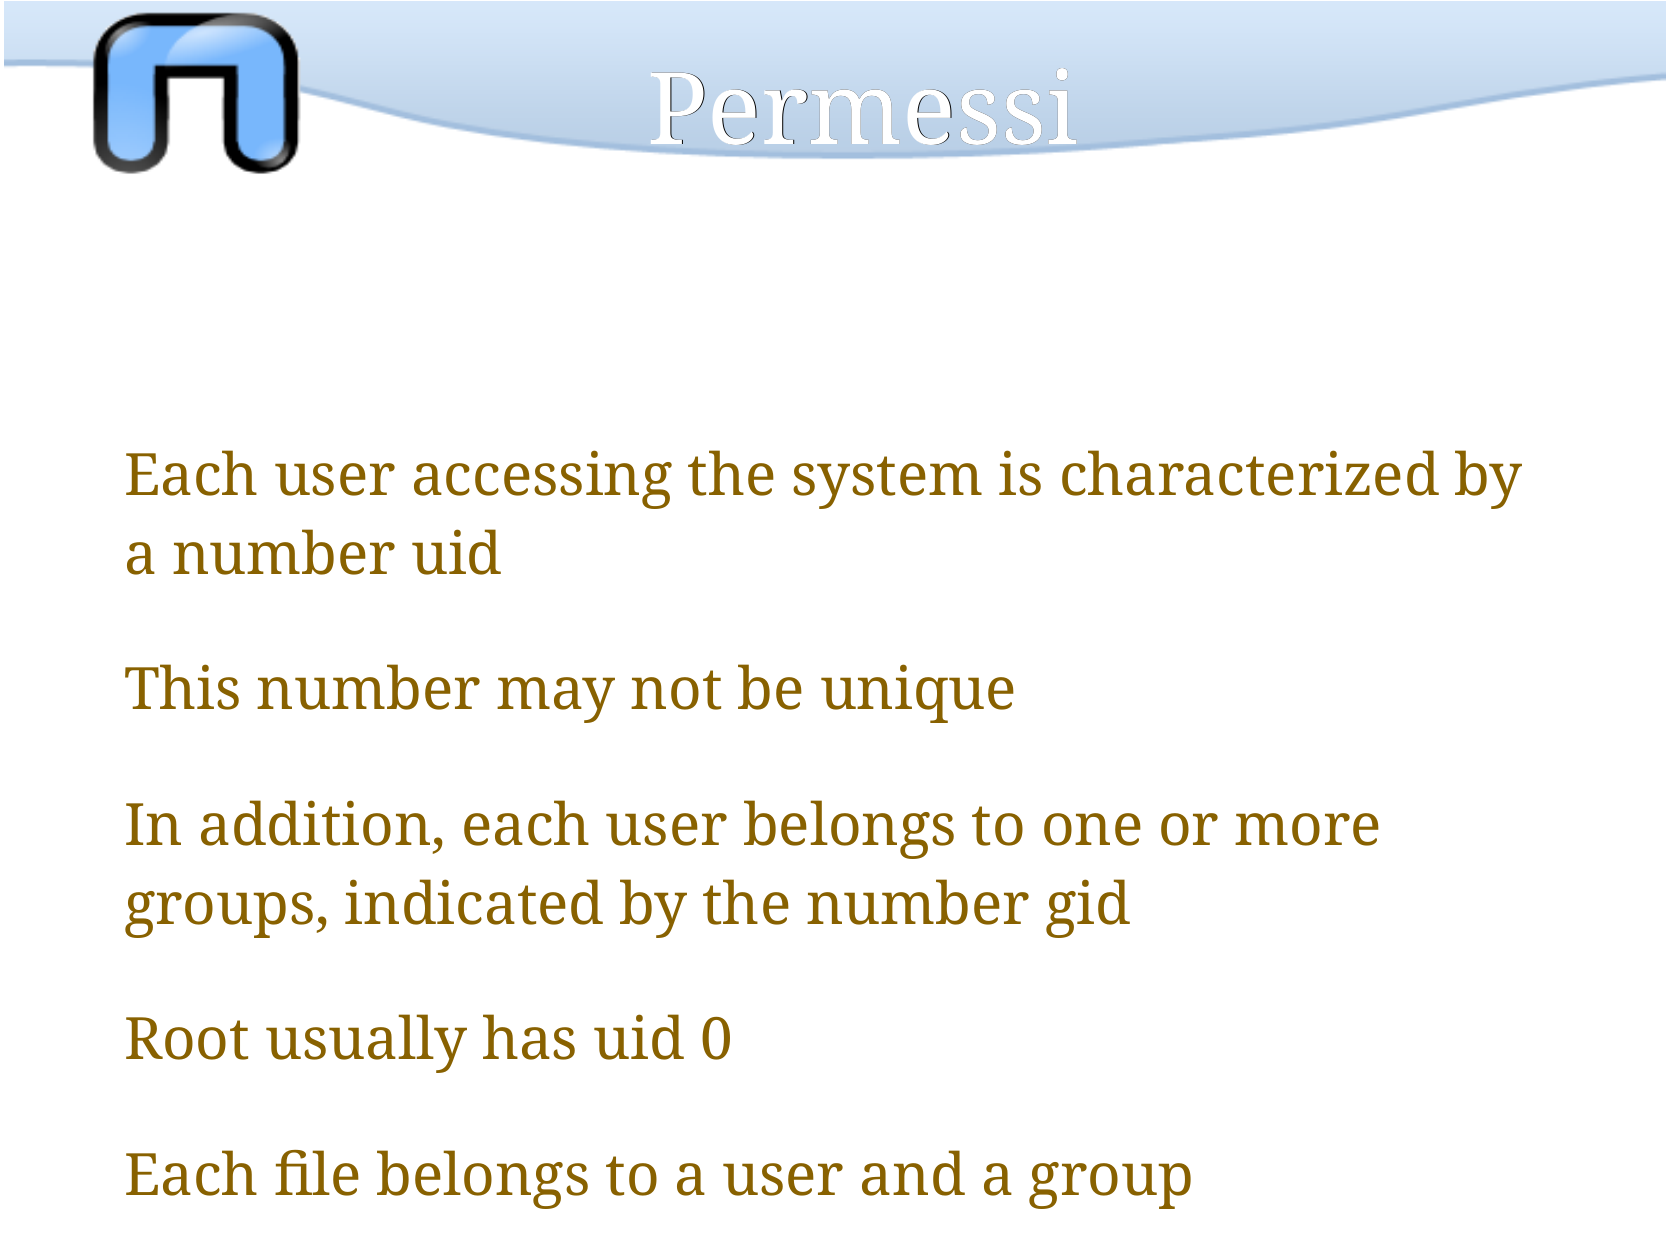

Permessi
# Each user accessing the system is characterized by a number uid
This number may not be unique
In addition, each user belongs to one or more groups, indicated by the number gid
Root usually has uid 0
Each file belongs to a user and a group